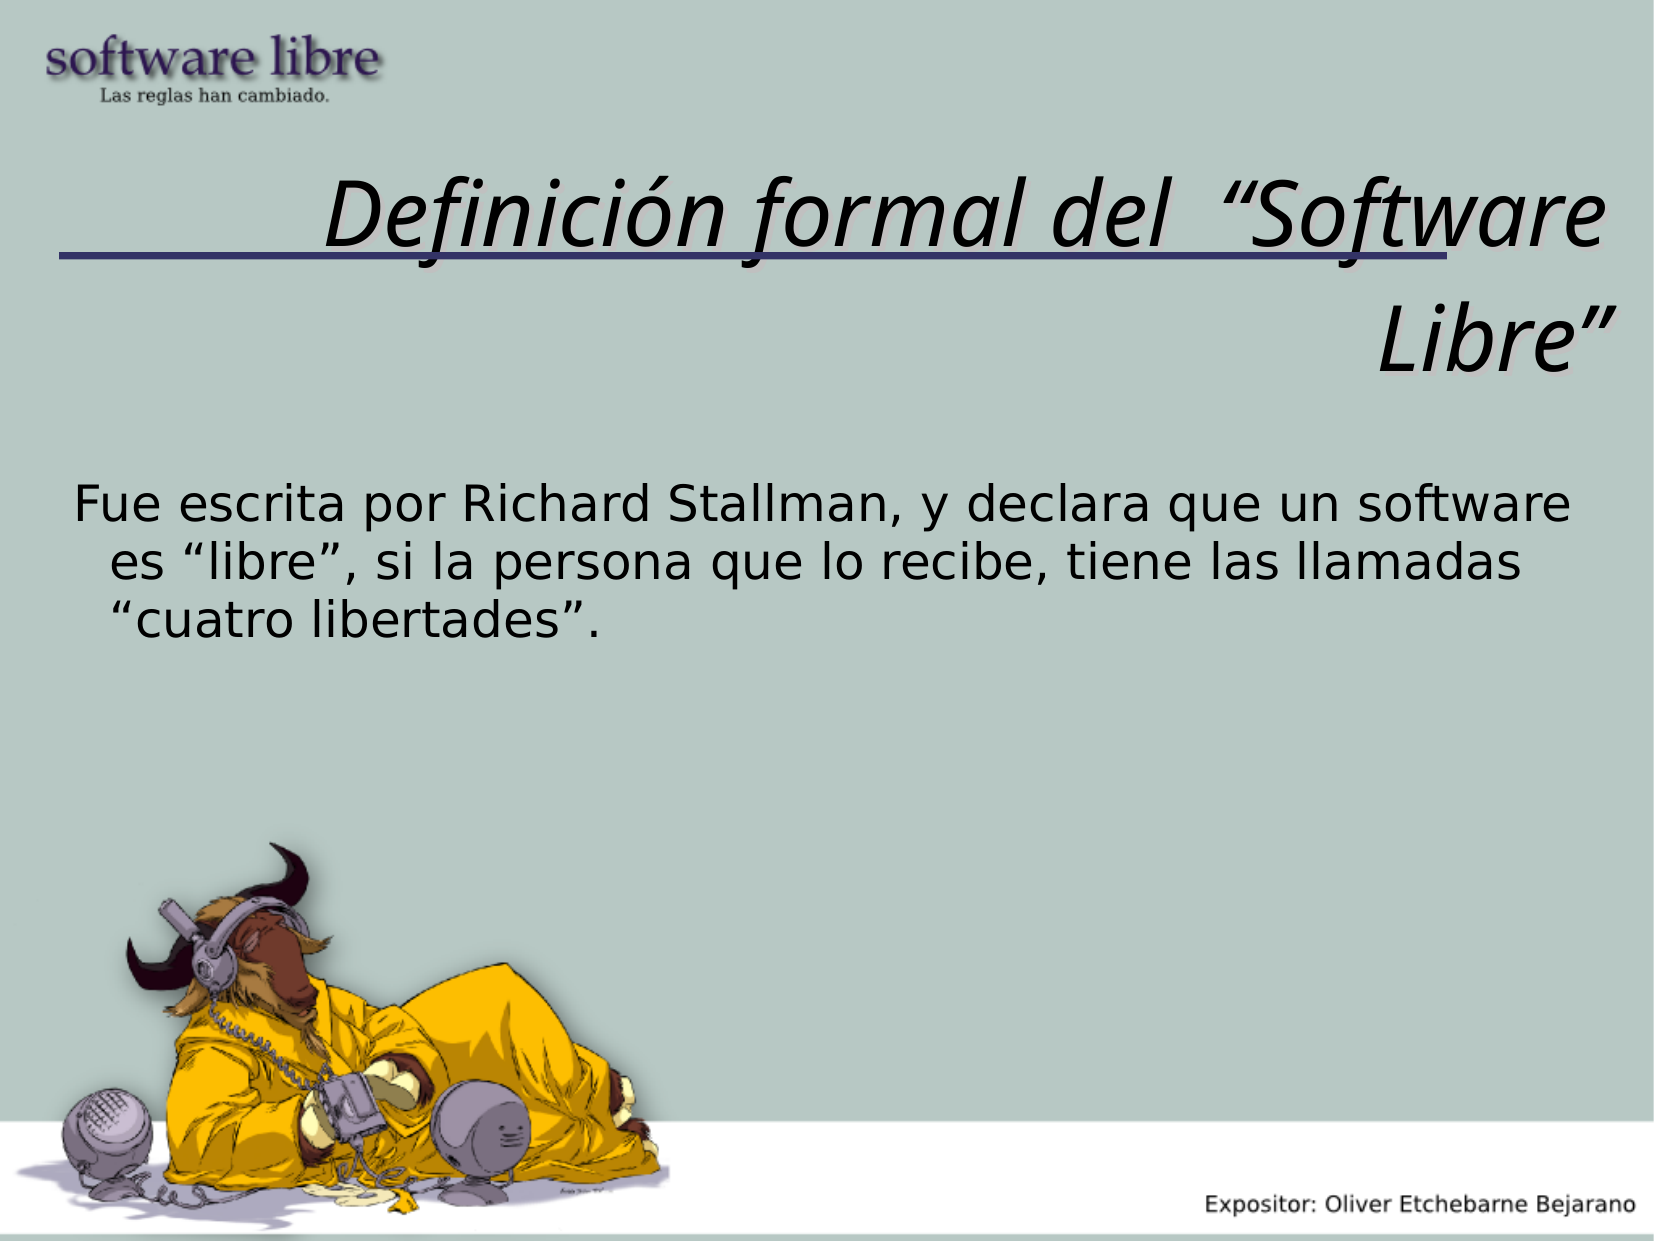

Definición formal del “Software Libre”
Fue escrita por Richard Stallman, y declara que un software es “libre”, si la persona que lo recibe, tiene las llamadas “cuatro libertades”.